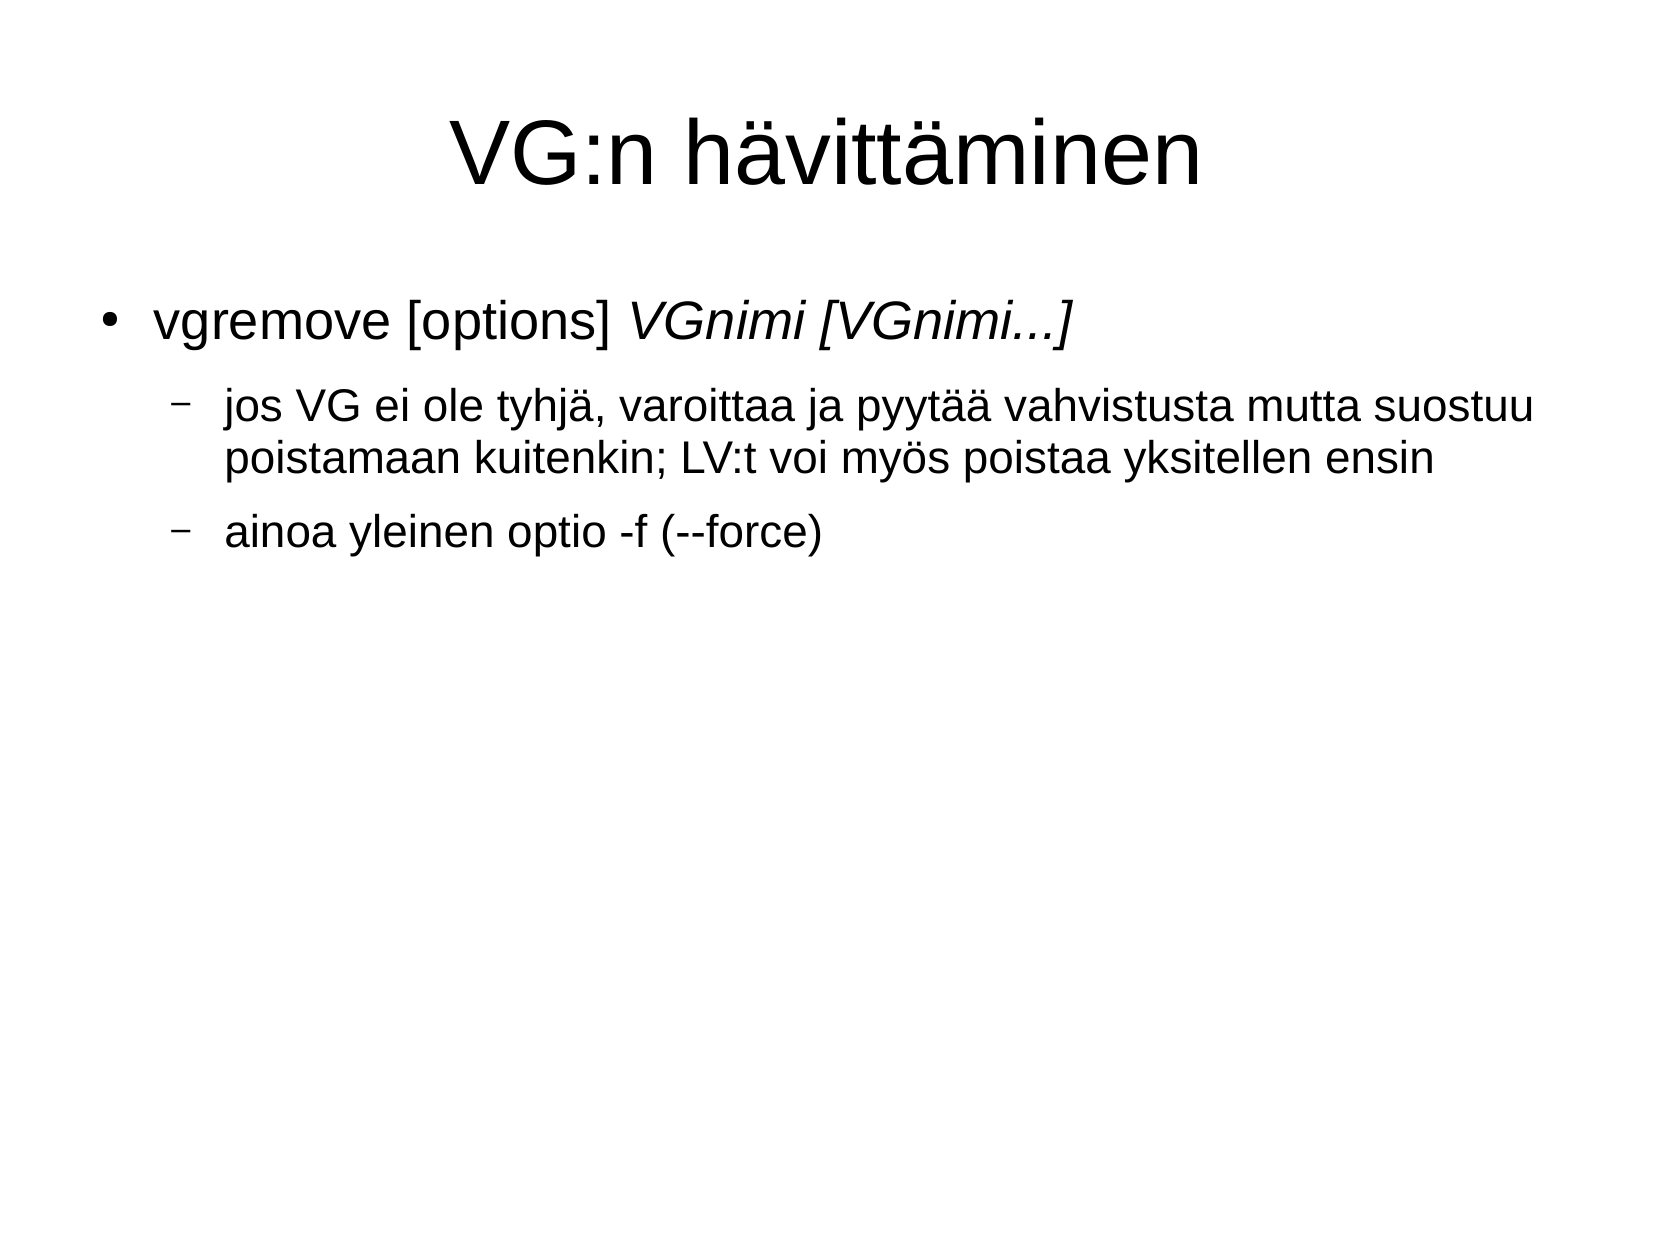

# VG:n hävittäminen
vgremove [options] VGnimi [VGnimi...]
jos VG ei ole tyhjä, varoittaa ja pyytää vahvistusta mutta suostuu poistamaan kuitenkin; LV:t voi myös poistaa yksitellen ensin
ainoa yleinen optio -f (--force)